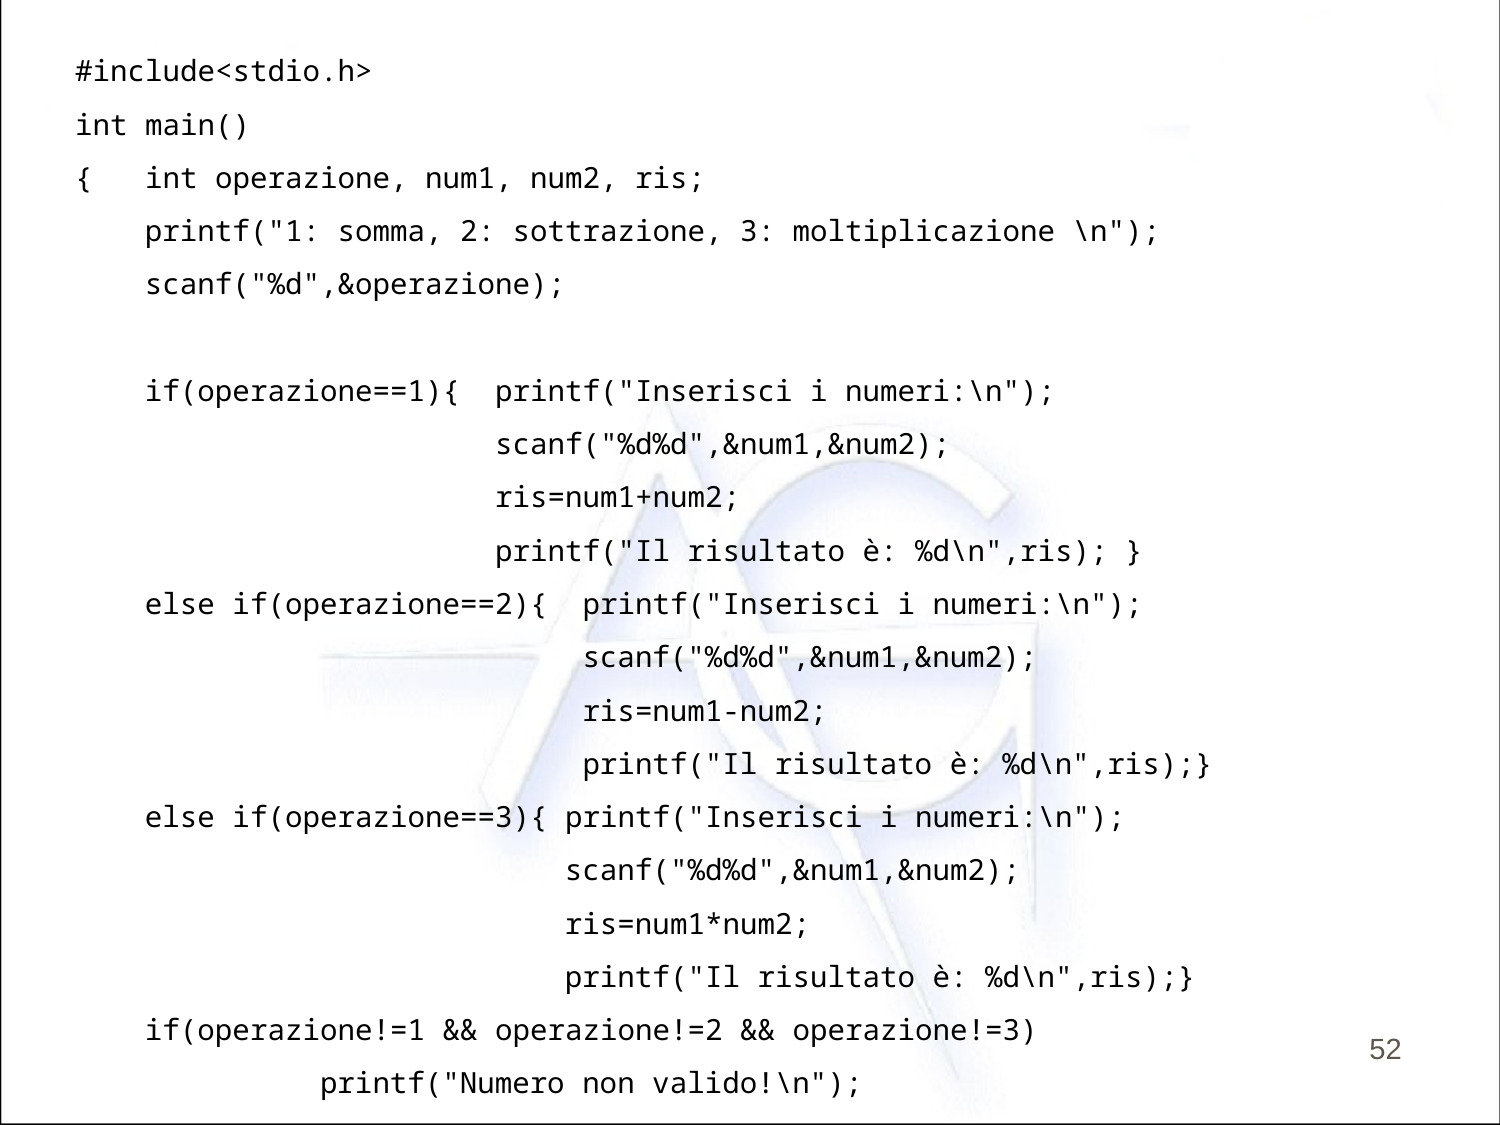

# #include<stdio.h>
int main()
{ int operazione, num1, num2, ris;
 printf("1: somma, 2: sottrazione, 3: moltiplicazione \n");
 scanf("%d",&operazione);
 if(operazione==1){ printf("Inserisci i numeri:\n");
 scanf("%d%d",&num1,&num2);
 ris=num1+num2;
 printf("Il risultato è: %d\n",ris); }
 else if(operazione==2){ printf("Inserisci i numeri:\n");
 scanf("%d%d",&num1,&num2);
 ris=num1-num2;
 printf("Il risultato è: %d\n",ris);}
 else if(operazione==3){ printf("Inserisci i numeri:\n");
 scanf("%d%d",&num1,&num2);
 ris=num1*num2;
 printf("Il risultato è: %d\n",ris);}
 if(operazione!=1 && operazione!=2 && operazione!=3)
 printf("Numero non valido!\n");
}
52